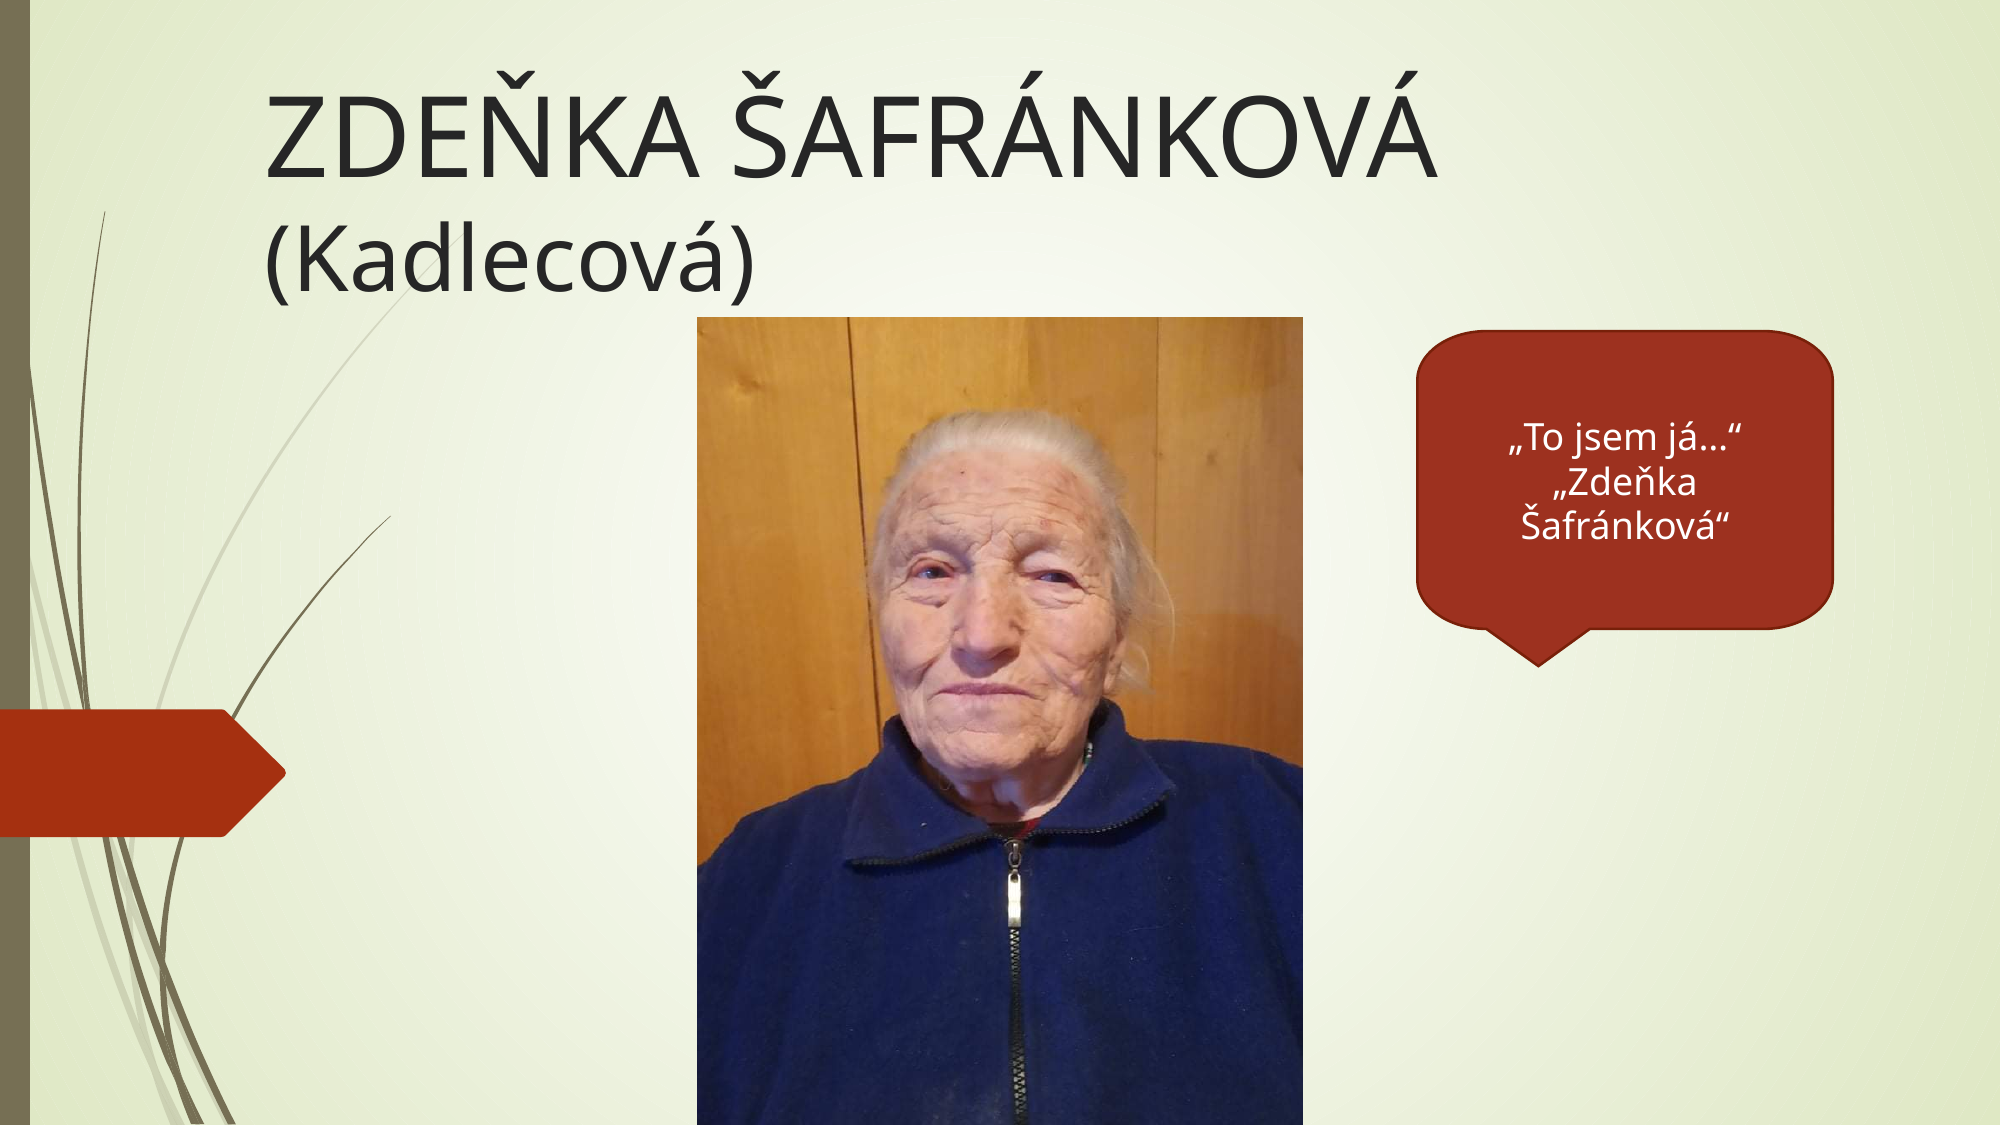

# ZDEŇKA ŠAFRÁNKOVÁ (Kadlecová)
„To jsem já…“ „Zdeňka Šafránková“